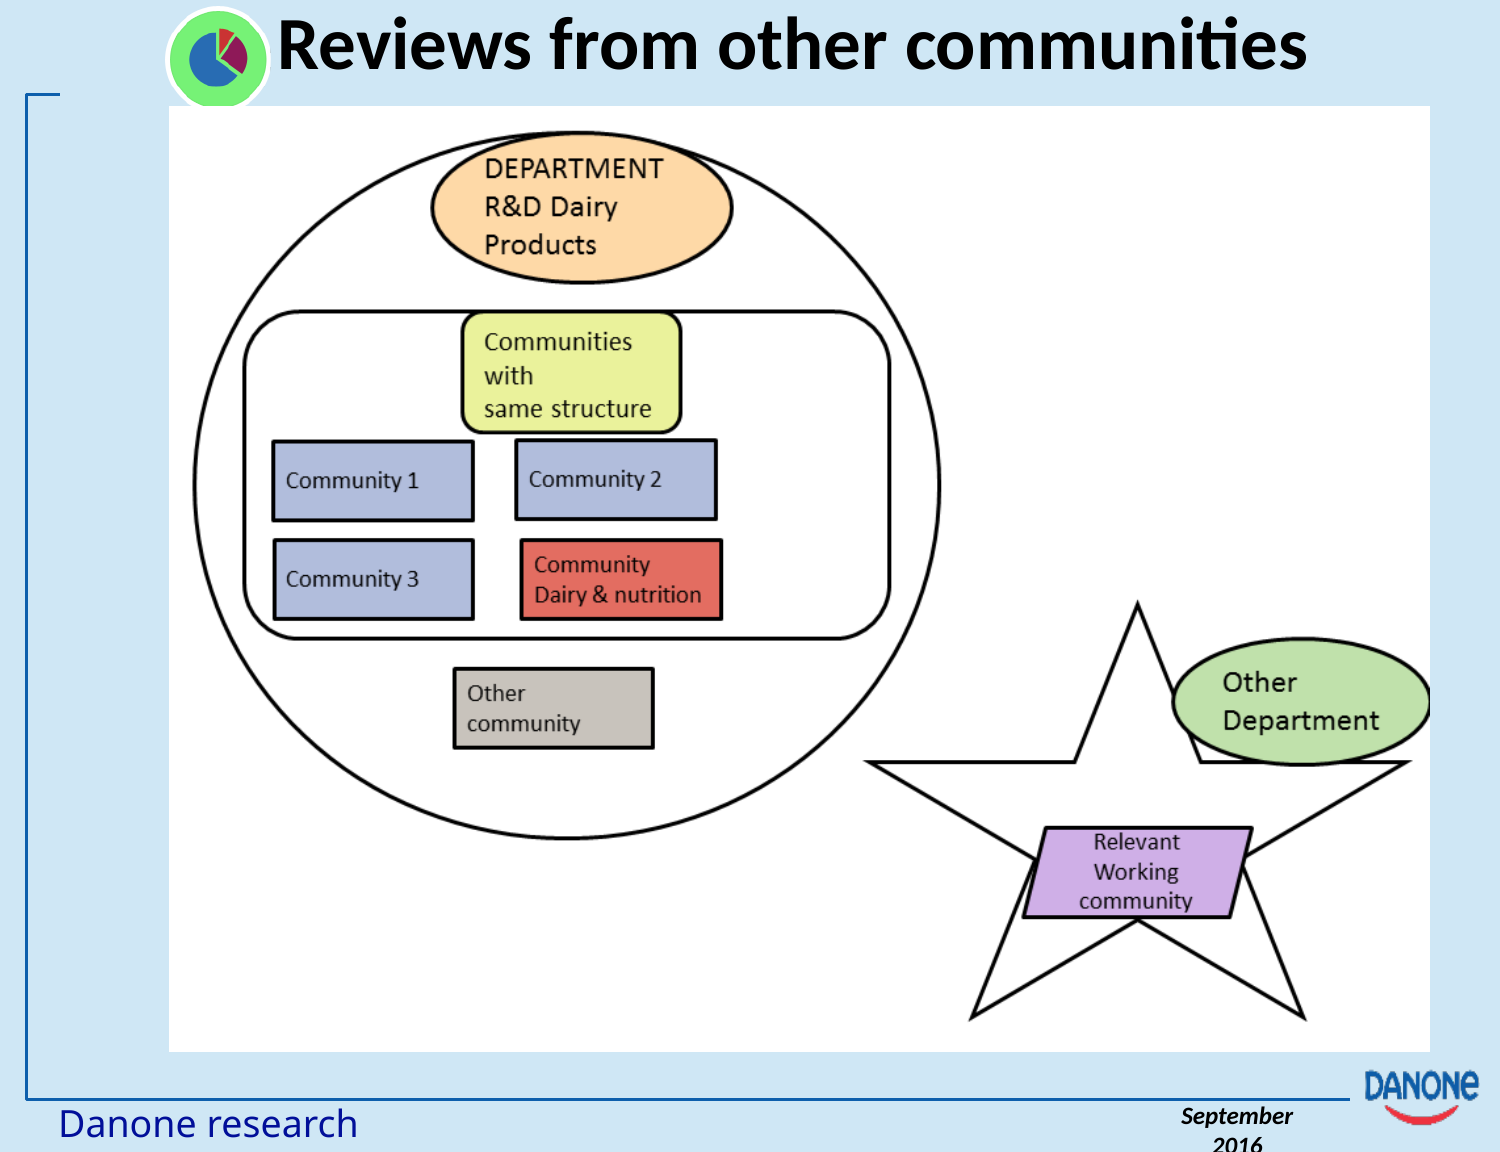

Reviews from other communities
Danone research
September 2016